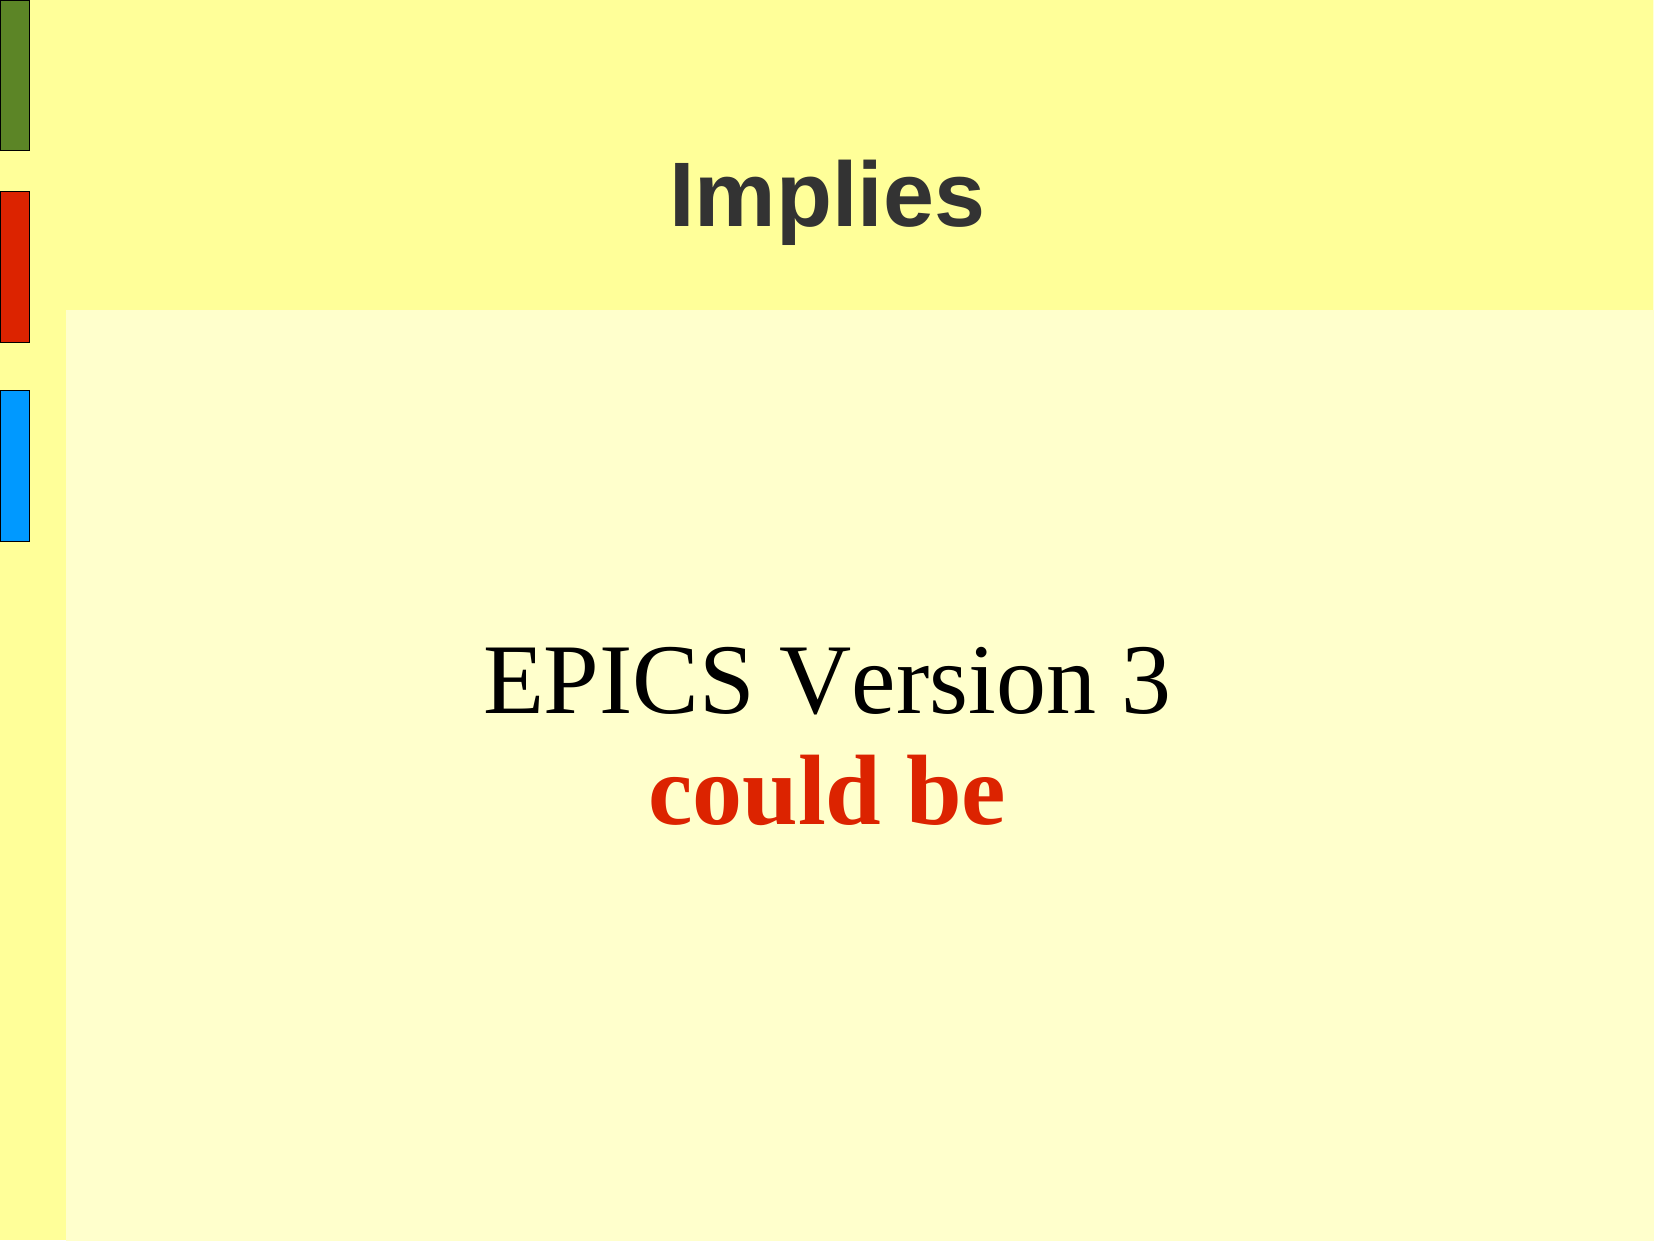

# Implies
EPICS Version 3
could be